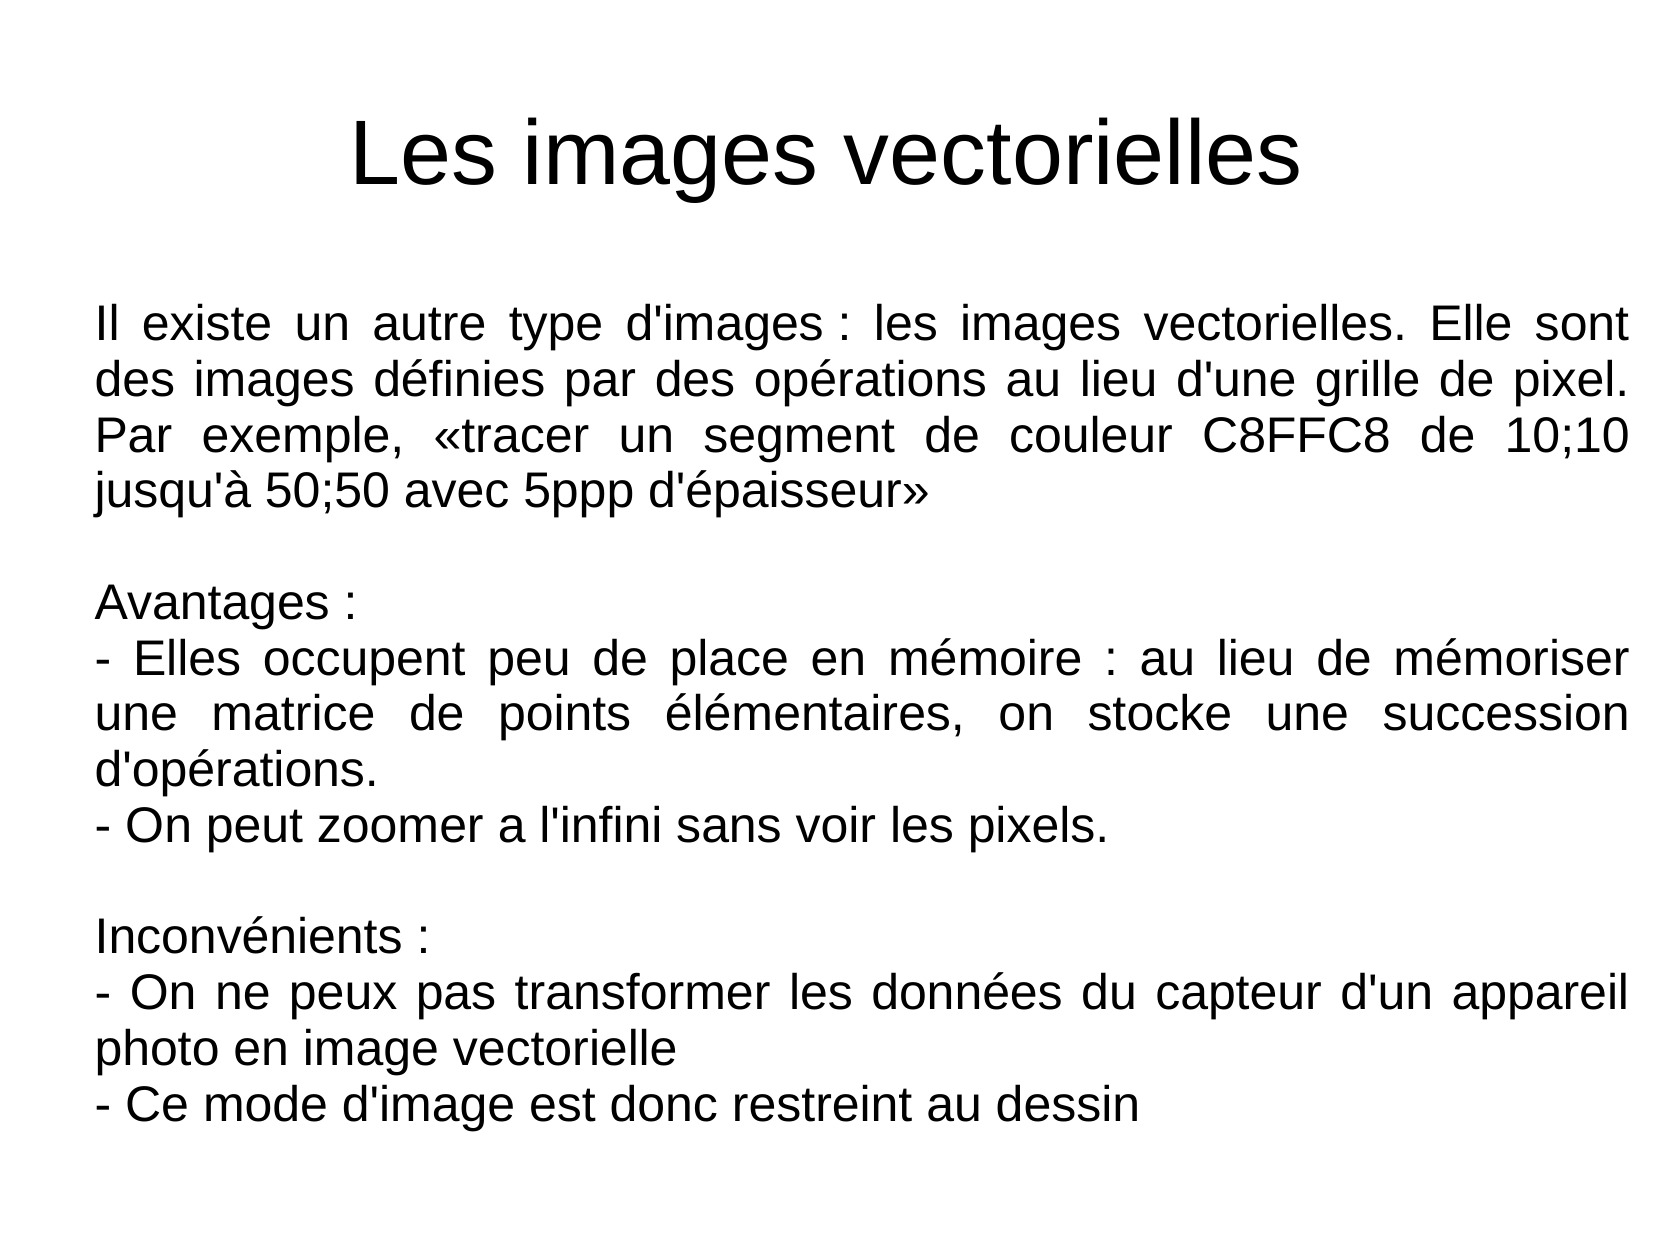

# Les images vectorielles
Il existe un autre type d'images : les images vectorielles. Elle sont des images définies par des opérations au lieu d'une grille de pixel. Par exemple, «tracer un segment de couleur C8FFC8 de 10;10 jusqu'à 50;50 avec 5ppp d'épaisseur»
Avantages :
- Elles occupent peu de place en mémoire : au lieu de mémoriser une matrice de points élémentaires, on stocke une succession d'opérations.
- On peut zoomer a l'infini sans voir les pixels.
Inconvénients :
- On ne peux pas transformer les données du capteur d'un appareil photo en image vectorielle
- Ce mode d'image est donc restreint au dessin